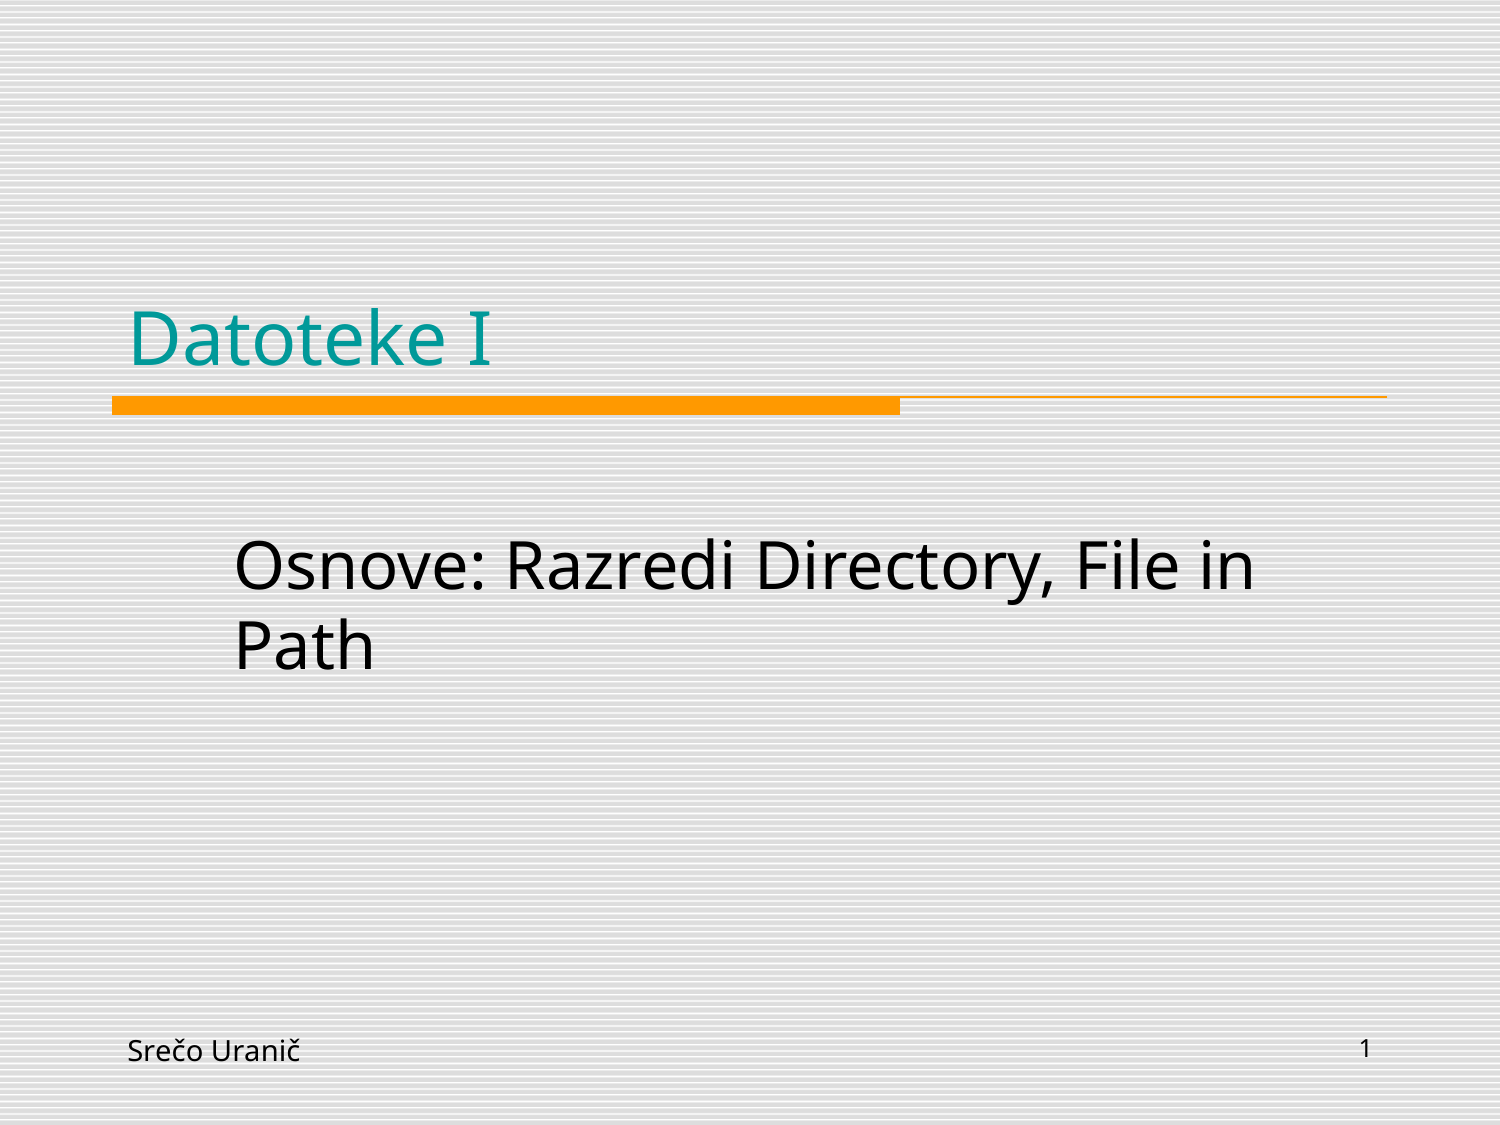

# Datoteke I
Osnove: Razredi Directory, File in Path
Srečo Uranič